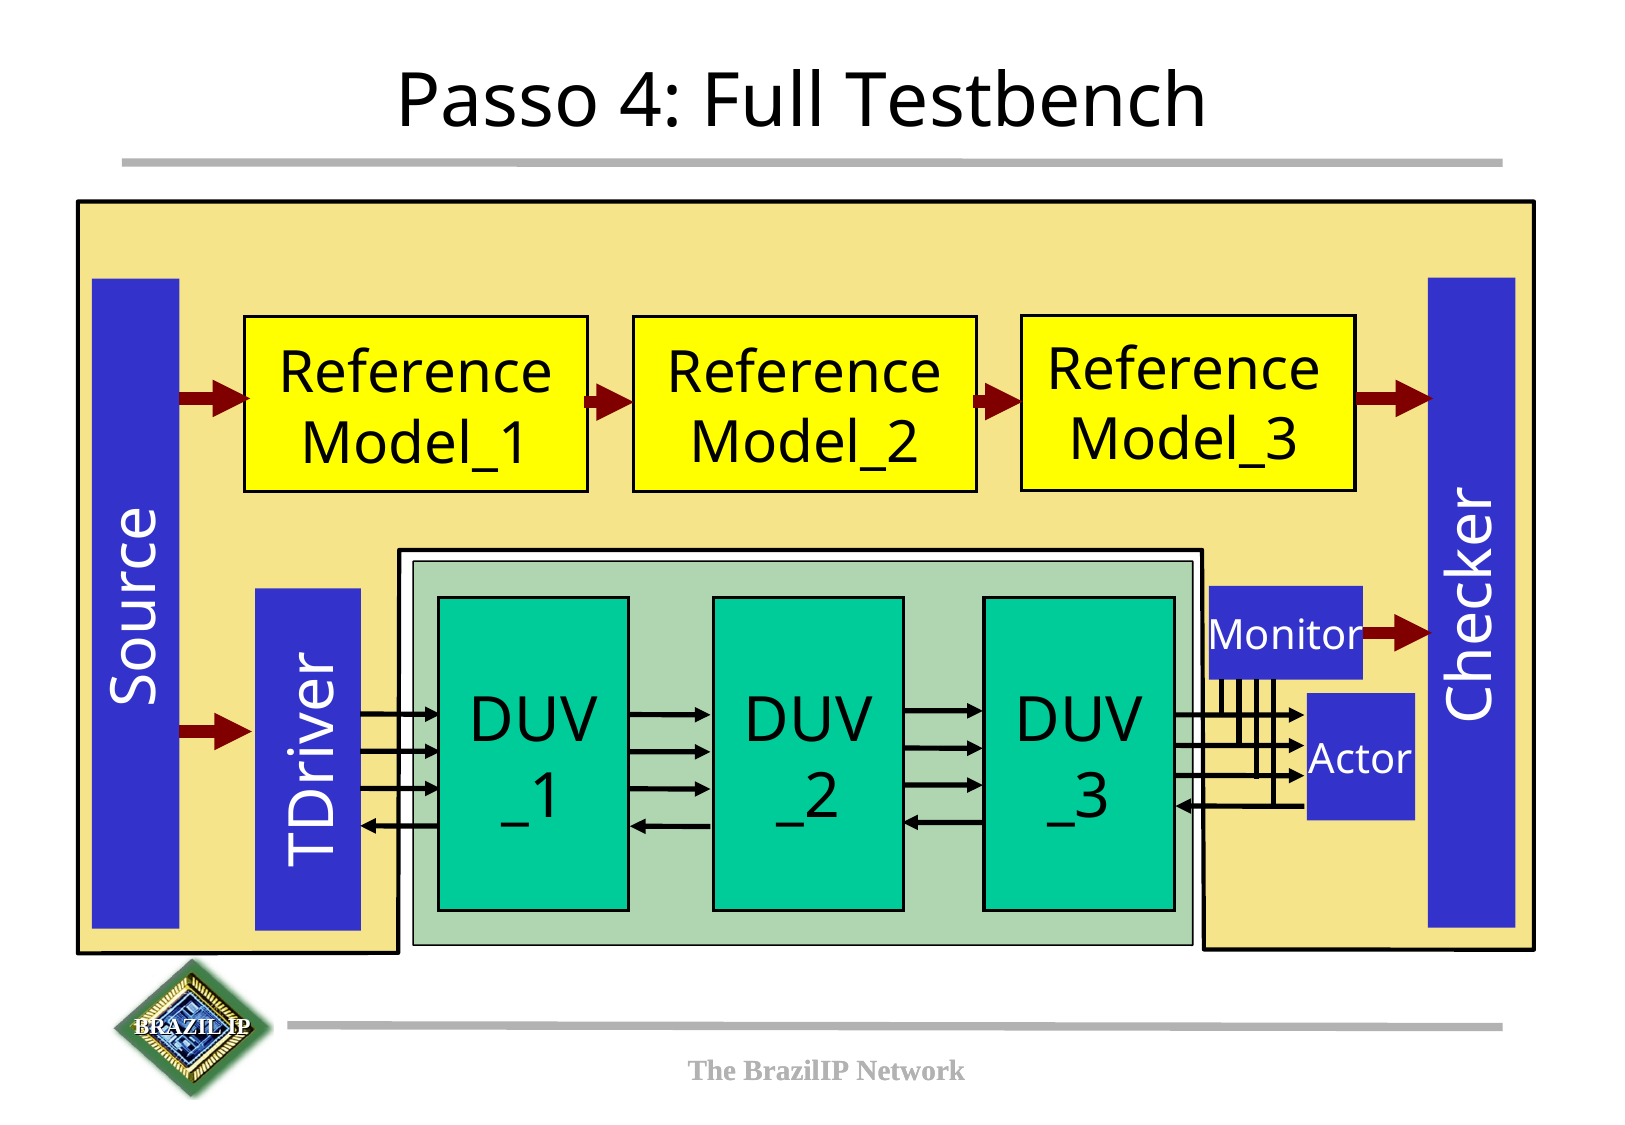

# Passo 4: Full Testbench
Checker
Source
Reference
Model_2
Reference
Model_1
Reference
Model_3
Monitor
TDriver
DUV
_1
DUV
_2
DUV
_3
Actor